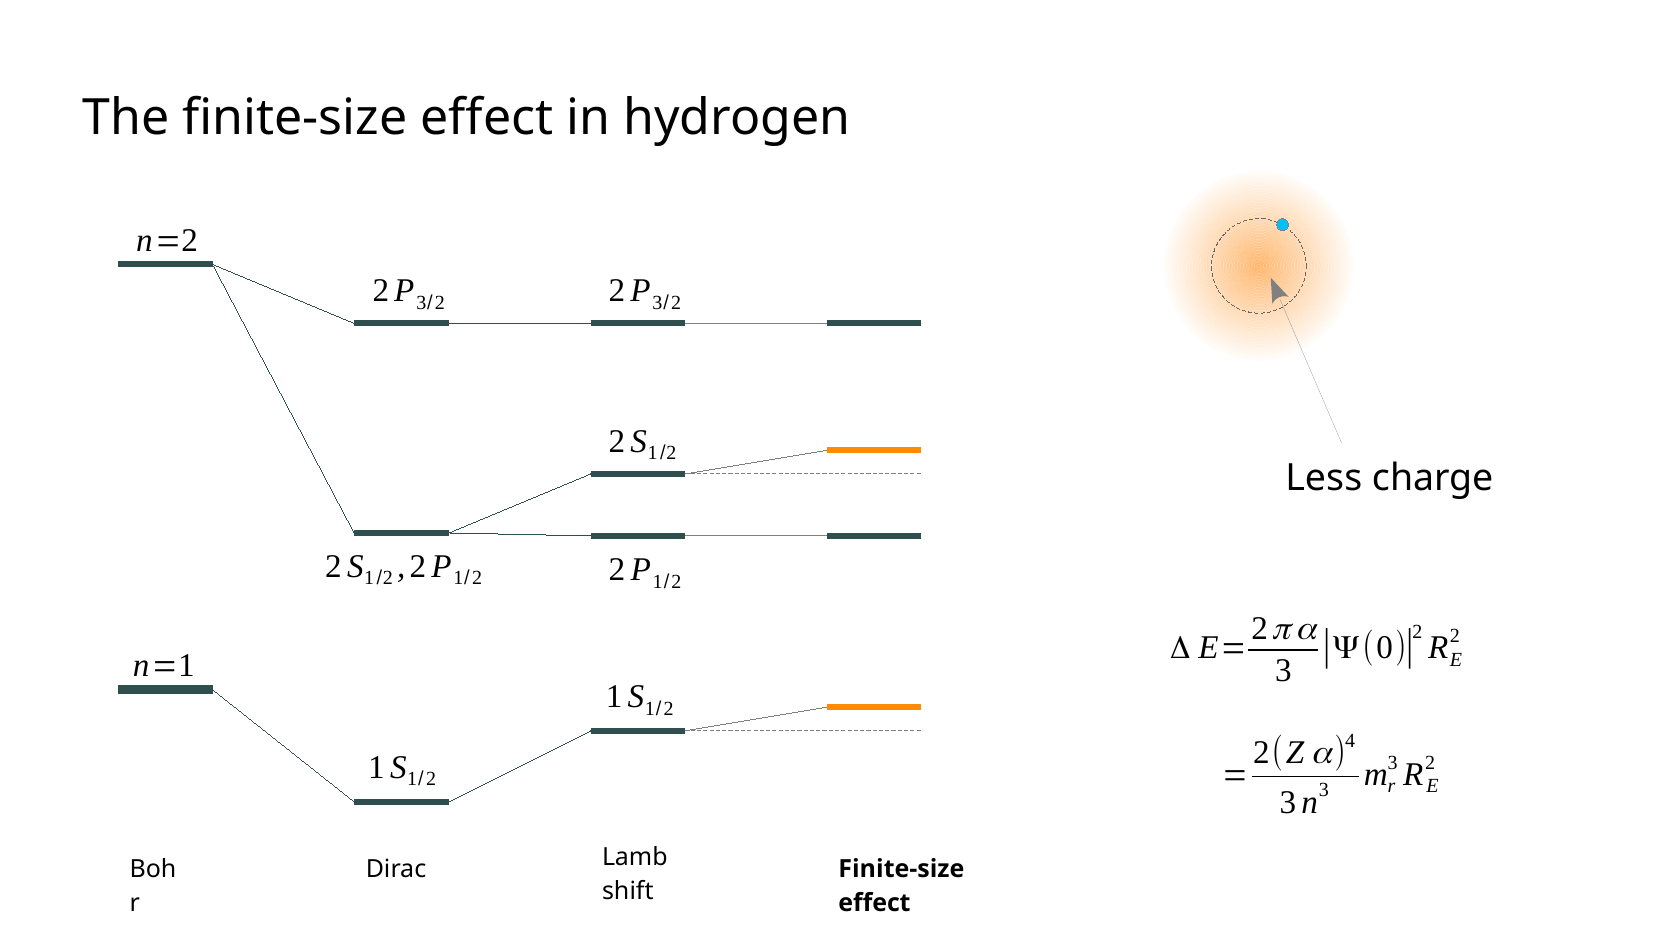

# The finite-size effect in hydrogen
Less charge
Finite-size effect
Lamb
shift
Bohr
Dirac